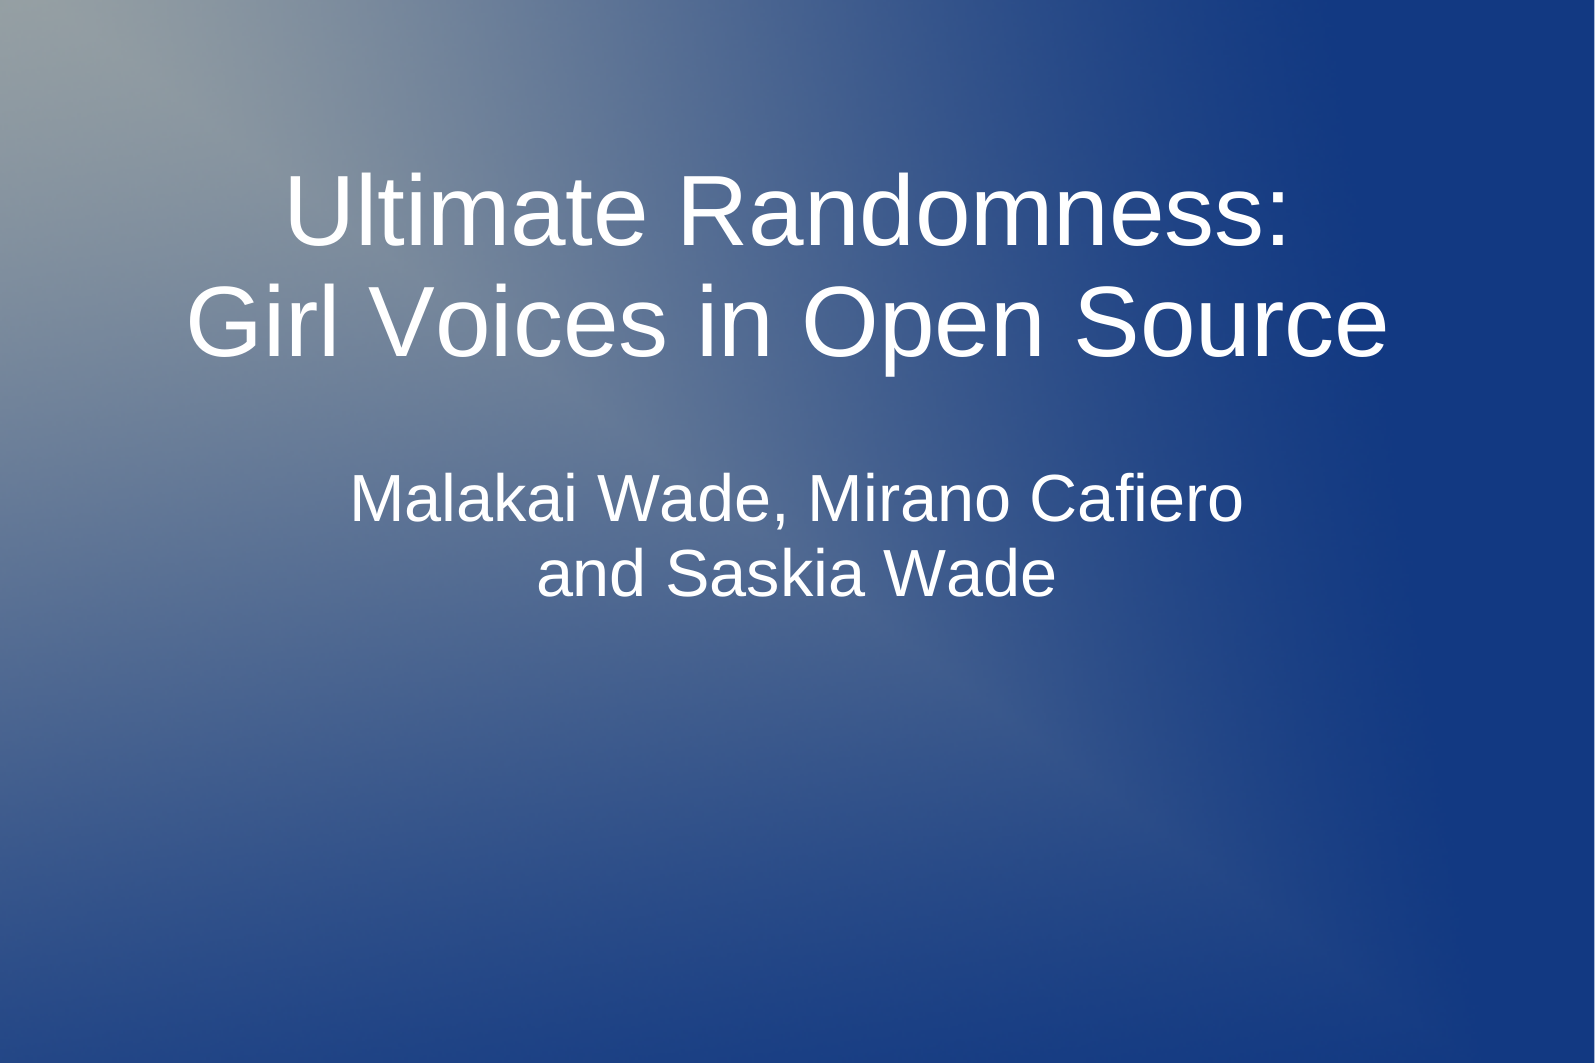

# Ultimate Randomness: Girl Voices in Open Source
Malakai Wade, Mirano Cafiero
and Saskia Wade